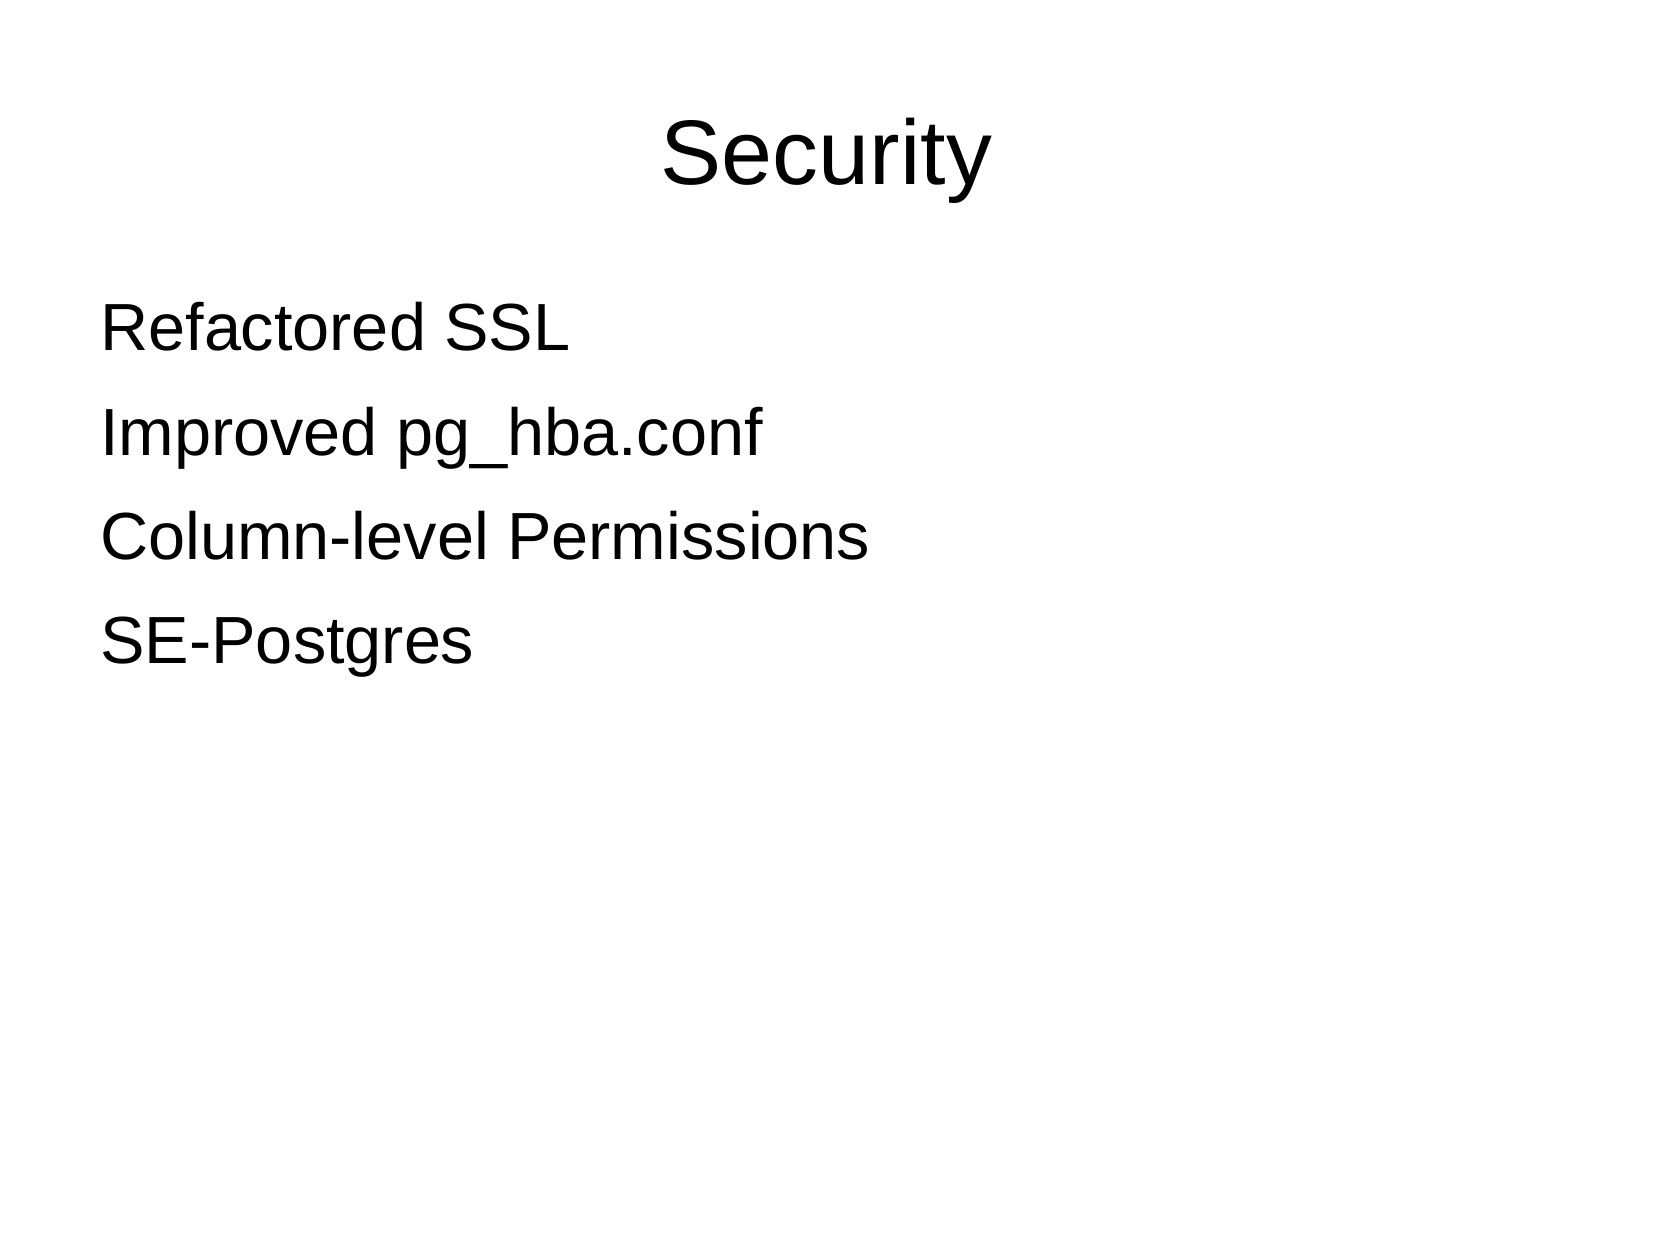

# Security
Refactored SSL
Improved pg_hba.conf
Column-level Permissions
SE-Postgres